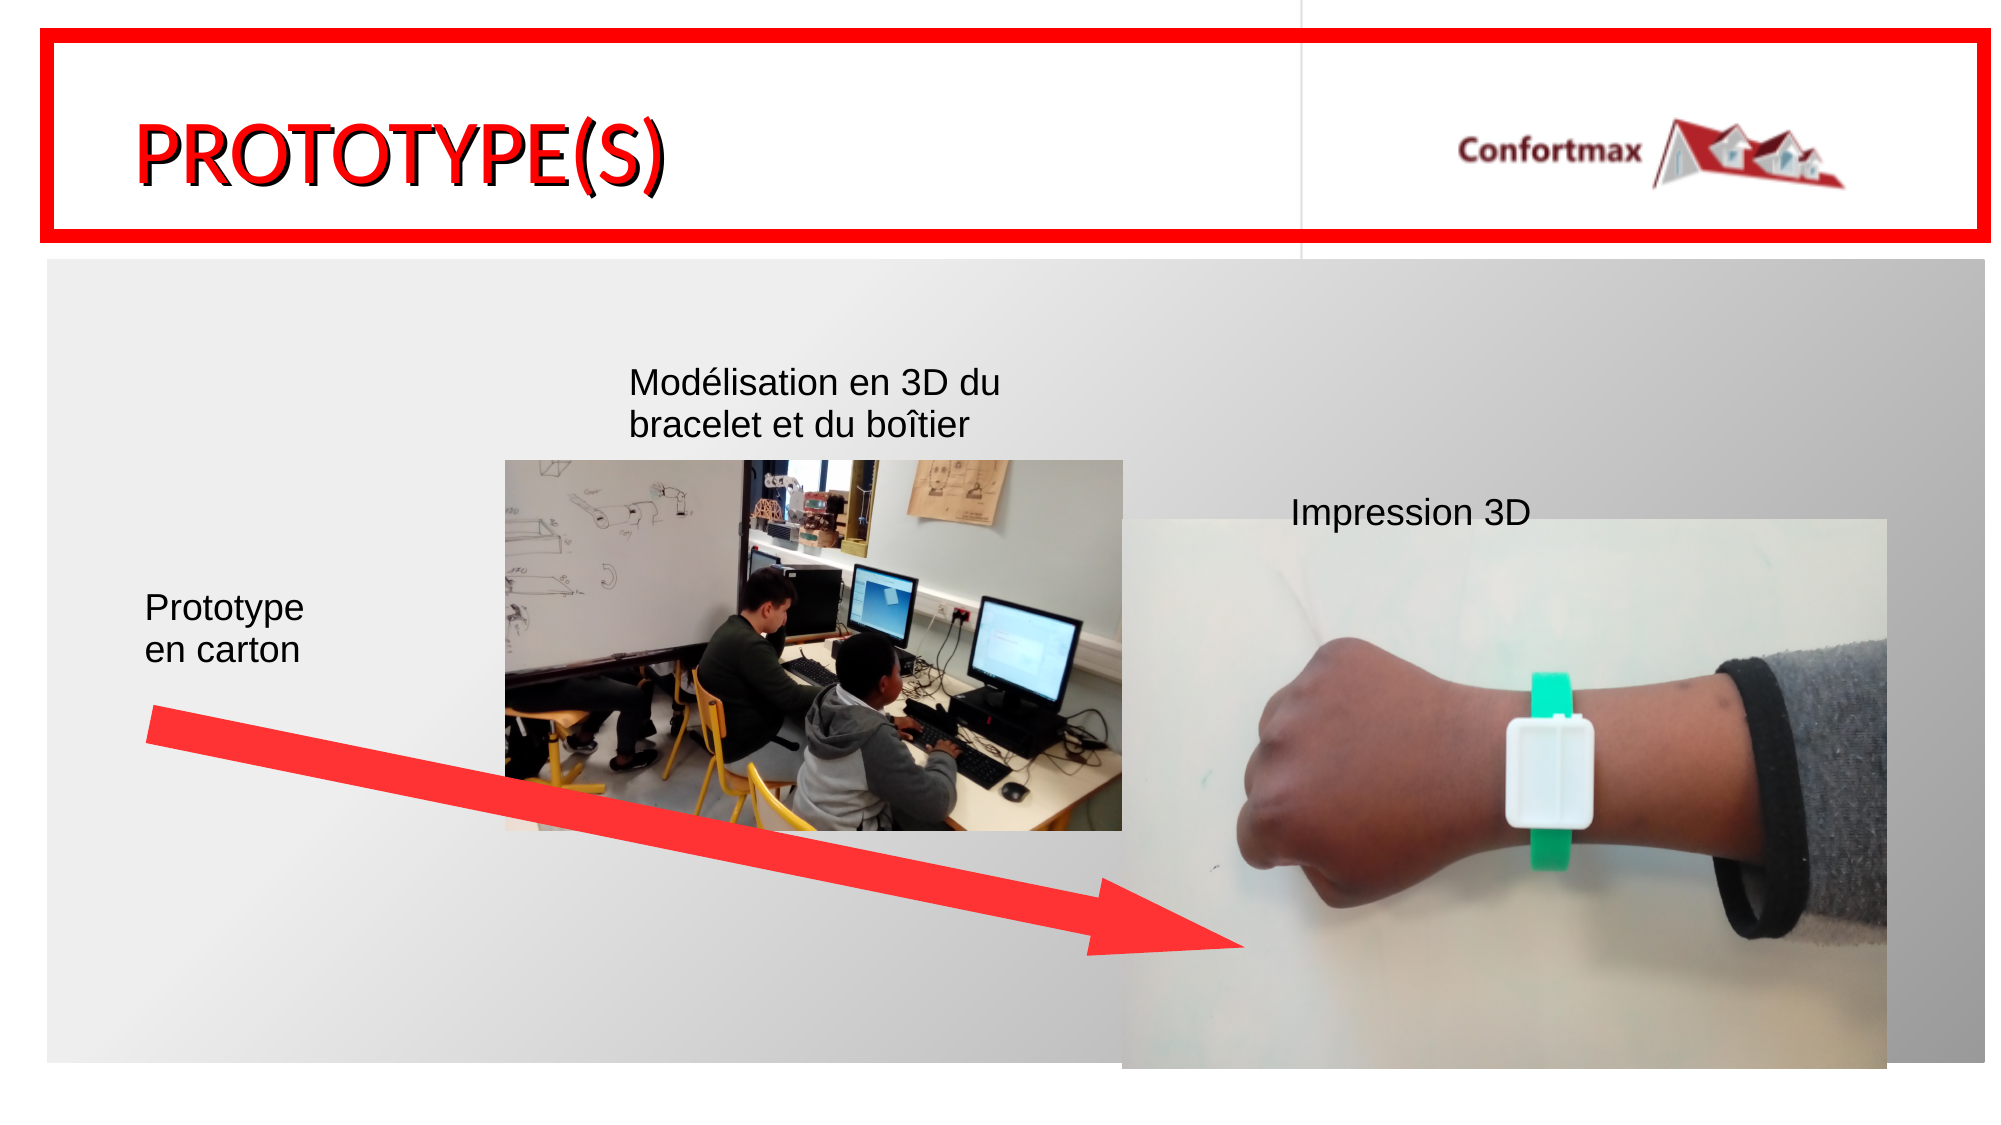

PROTOTYPE(S)
Modélisation en 3D du bracelet et du boîtier
Impression 3D
Prototype en carton